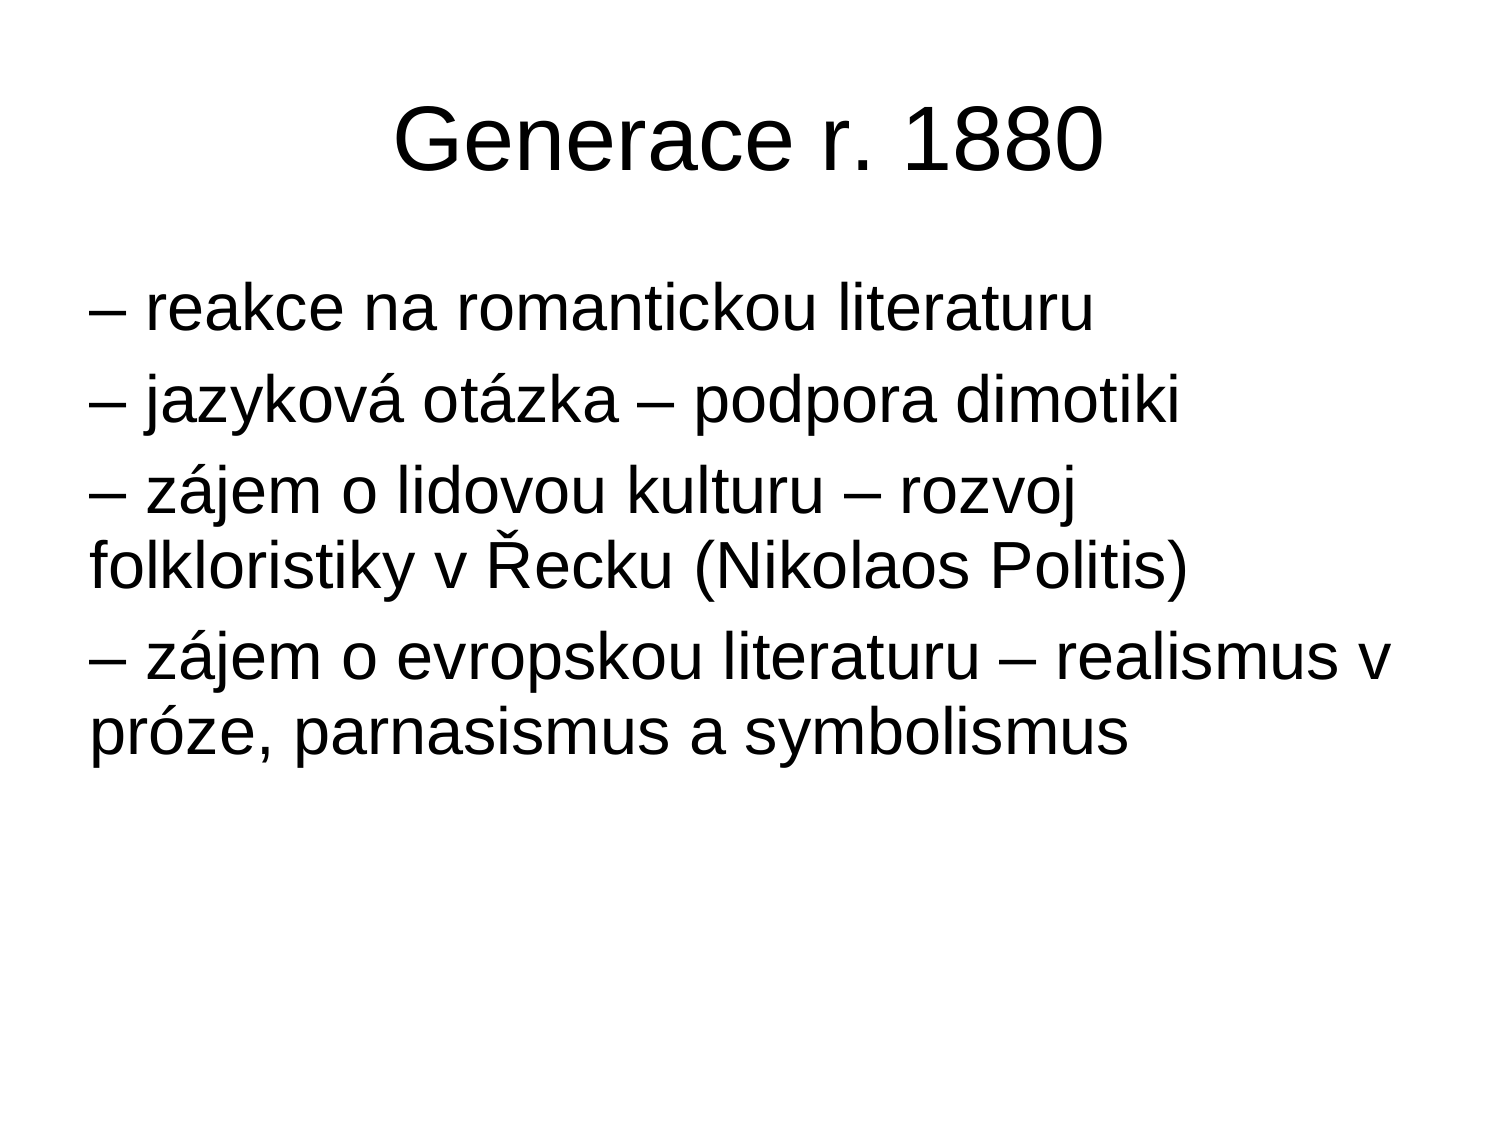

# Generace r. 1880
– reakce na romantickou literaturu
– jazyková otázka – podpora dimotiki
– zájem o lidovou kulturu – rozvoj folkloristiky v Řecku (Nikolaos Politis)
– zájem o evropskou literaturu – realismus v próze, parnasismus a symbolismus